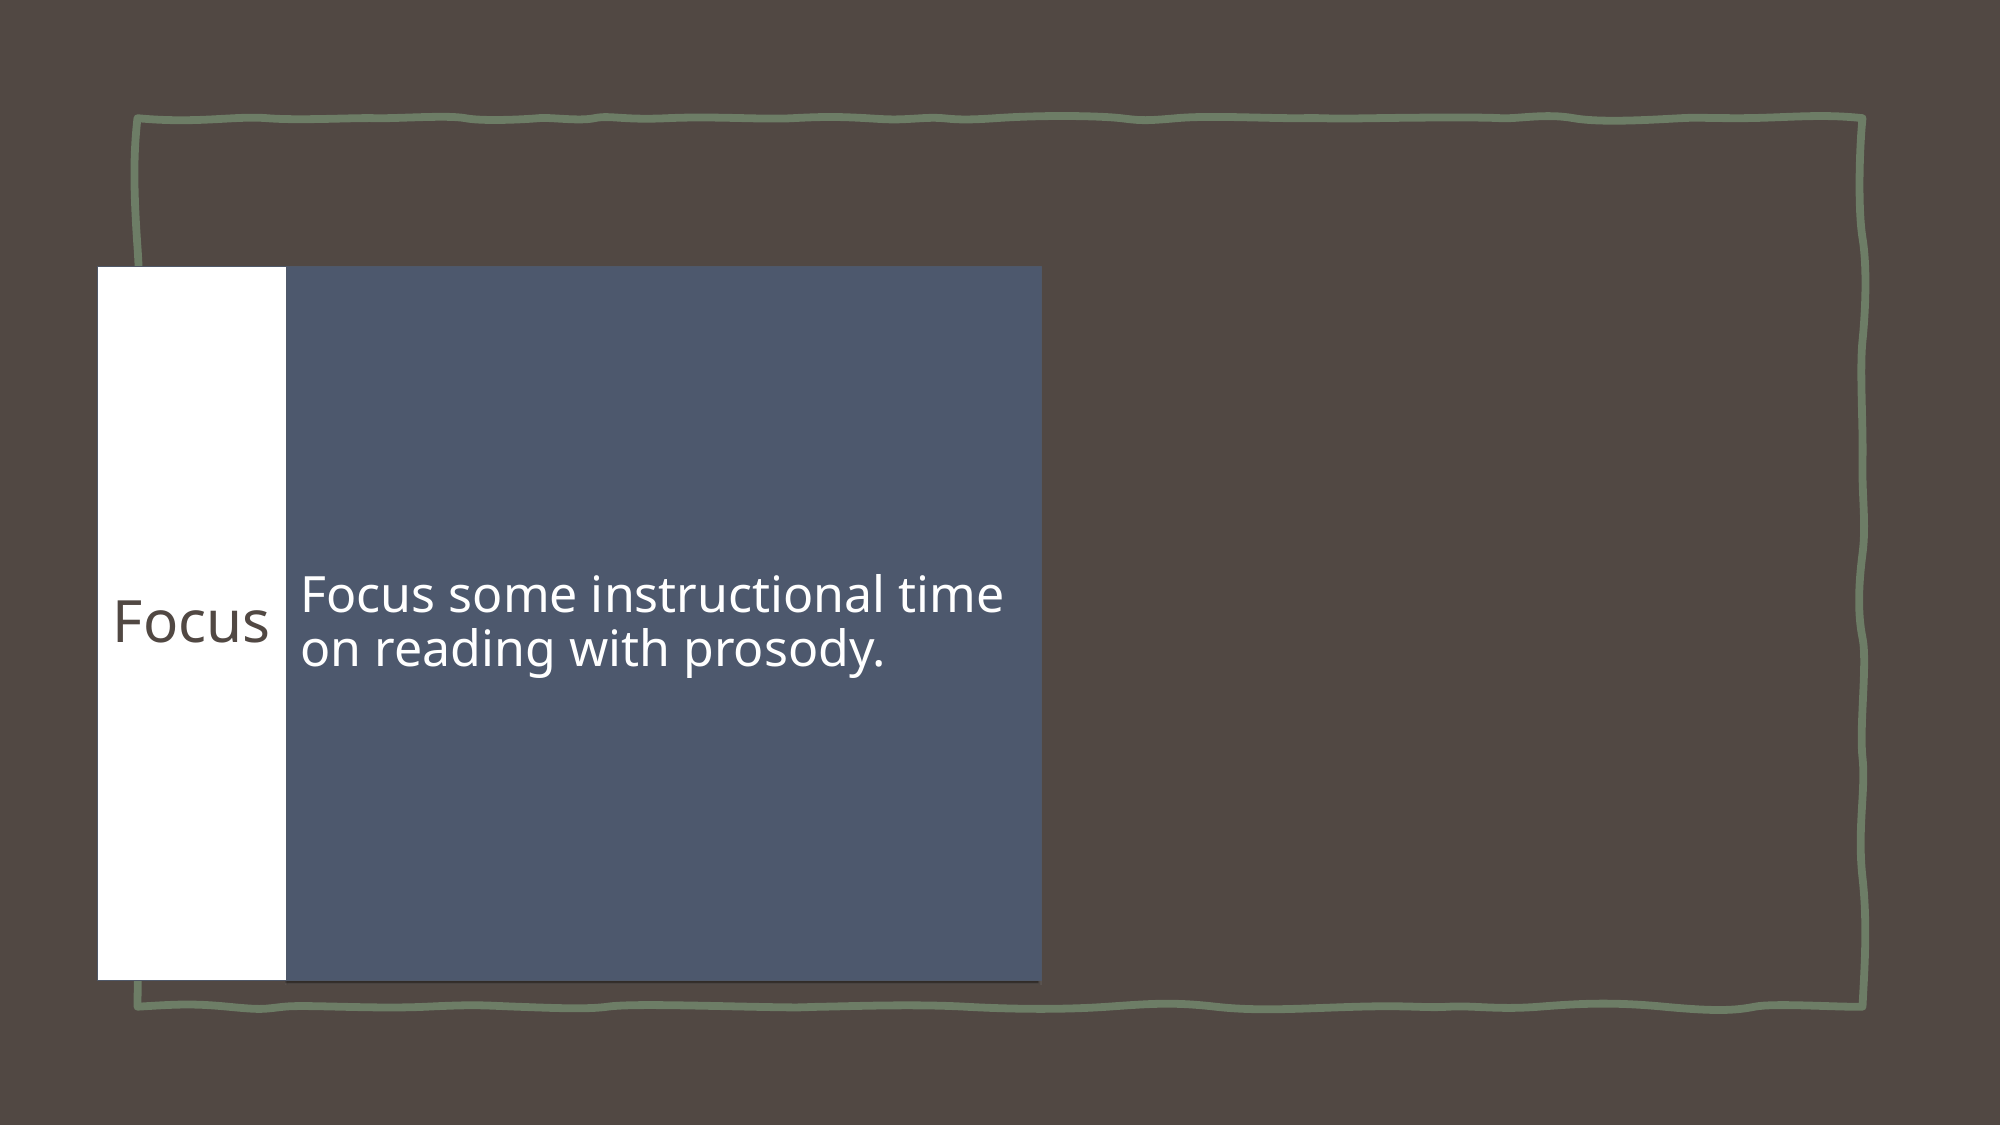

# 2. Provide purposeful fluency-building activities to help students read effortlessly
Focus
Focus some instructional time on reading with prosody.
Modeling with expression, appropriate pitch and tempo, and pauses at the right places.
Read a short passage with prosody and without prosody
Identify phrasing – marking ,/ .//; highlighting punctuation; scooping
In today's world, consider listening to a computerize reading and a professional voiced reading of a passage from the same book.
Side note: Prosody demonstrates understanding.  It's hard to give prosody to something you don't understand.